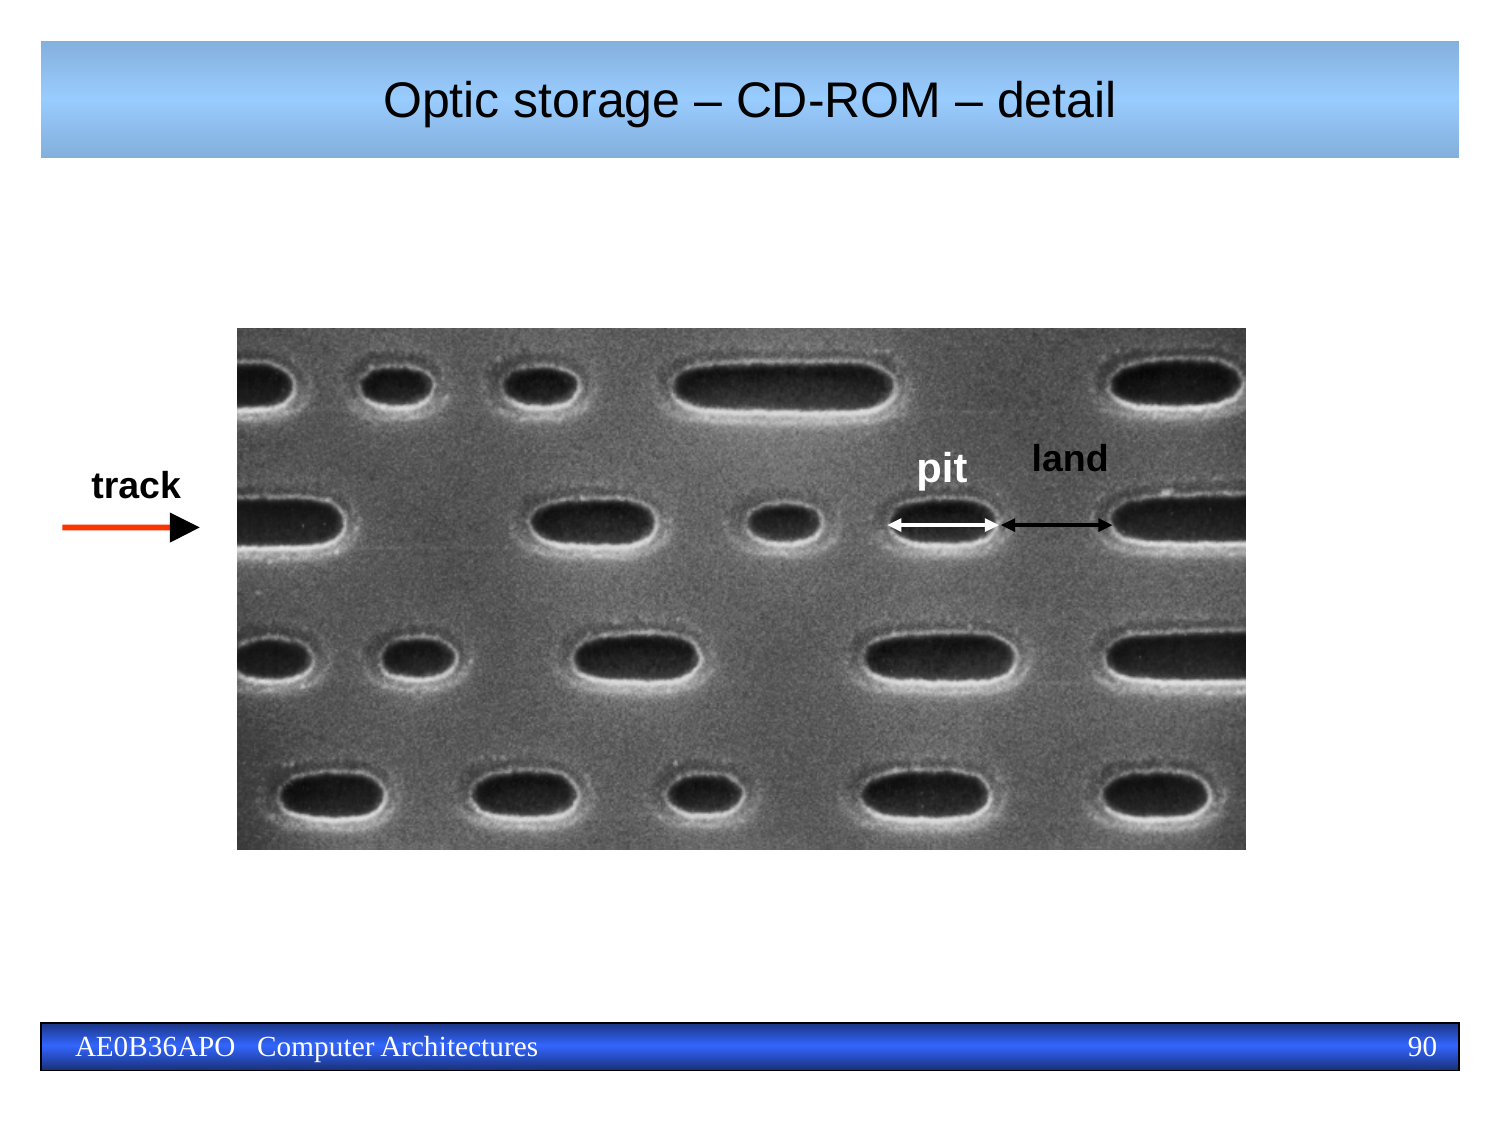

# Optic storage – CD-ROM – detail
land
pit
track
AE0B36APO Computer Architectures
90